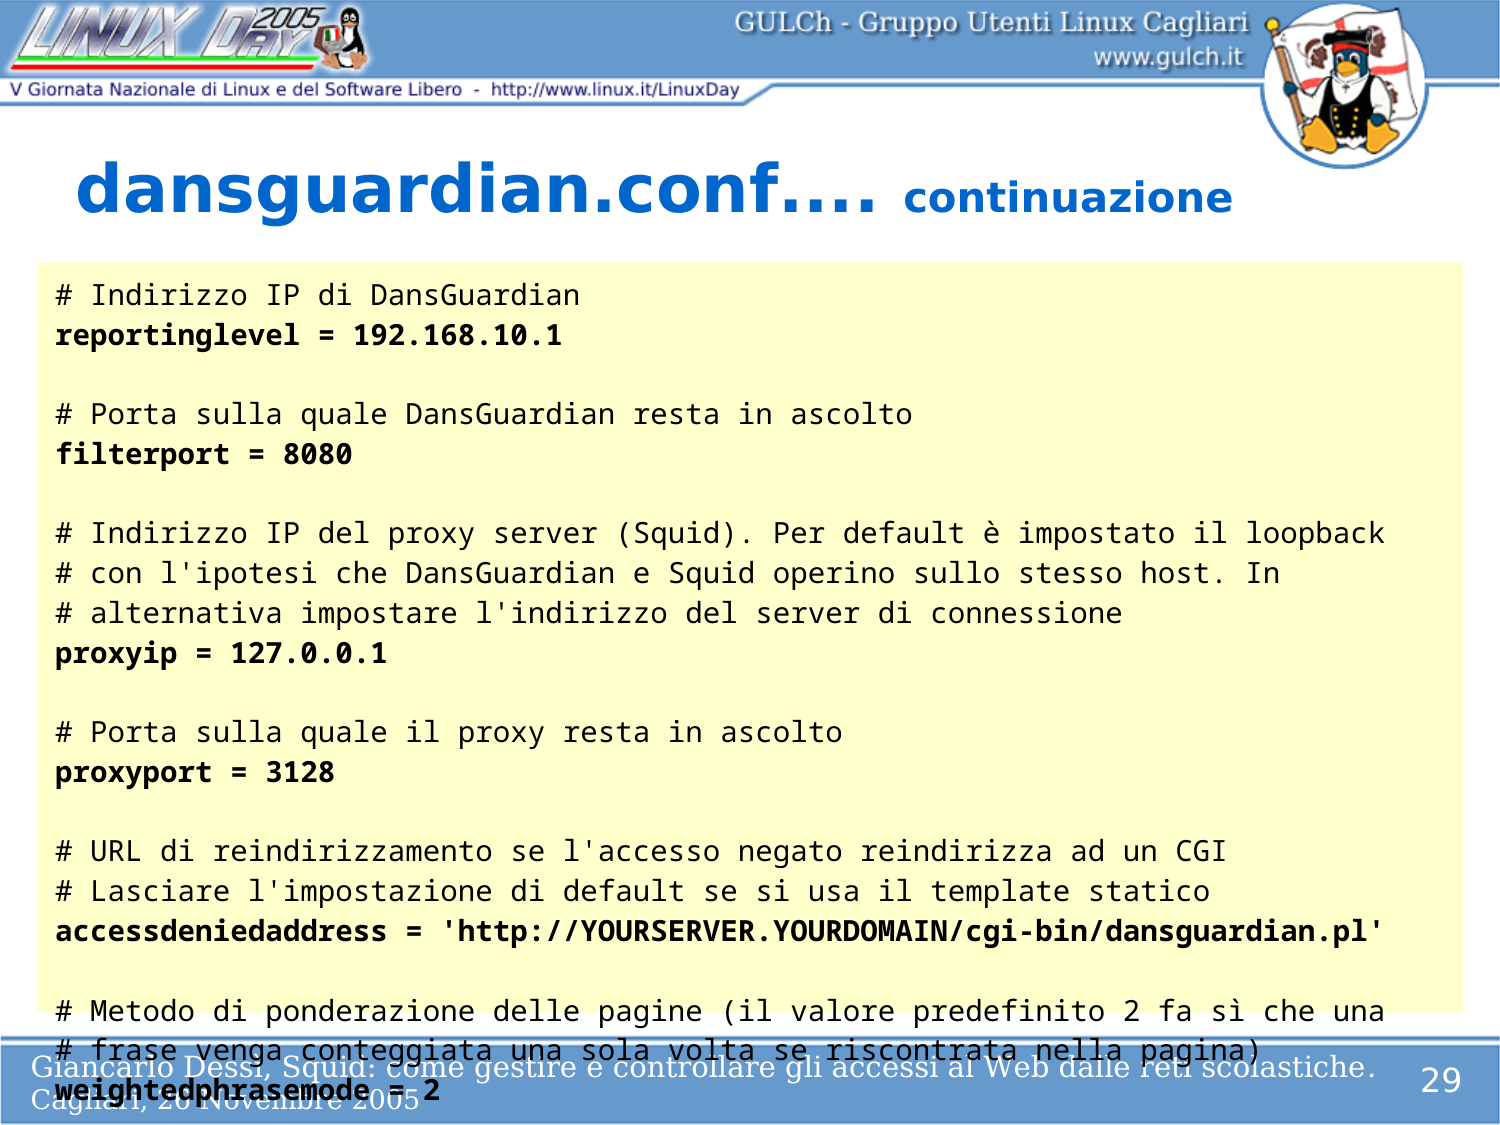

dansguardian.conf.... continuazione
# Indirizzo IP di DansGuardian
reportinglevel = 192.168.10.1
# Porta sulla quale DansGuardian resta in ascolto
filterport = 8080
# Indirizzo IP del proxy server (Squid). Per default è impostato il loopback # con l'ipotesi che DansGuardian e Squid operino sullo stesso host. In # alternativa impostare l'indirizzo del server di connessione
proxyip = 127.0.0.1
# Porta sulla quale il proxy resta in ascolto
proxyport = 3128
# URL di reindirizzamento se l'accesso negato reindirizza ad un CGI
# Lasciare l'impostazione di default se si usa il template statico
accessdeniedaddress = 'http://YOURSERVER.YOURDOMAIN/cgi-bin/dansguardian.pl'
# Metodo di ponderazione delle pagine (il valore predefinito 2 fa sì che una # frase venga conteggiata una sola volta se riscontrata nella pagina)
weightedphrasemode = 2